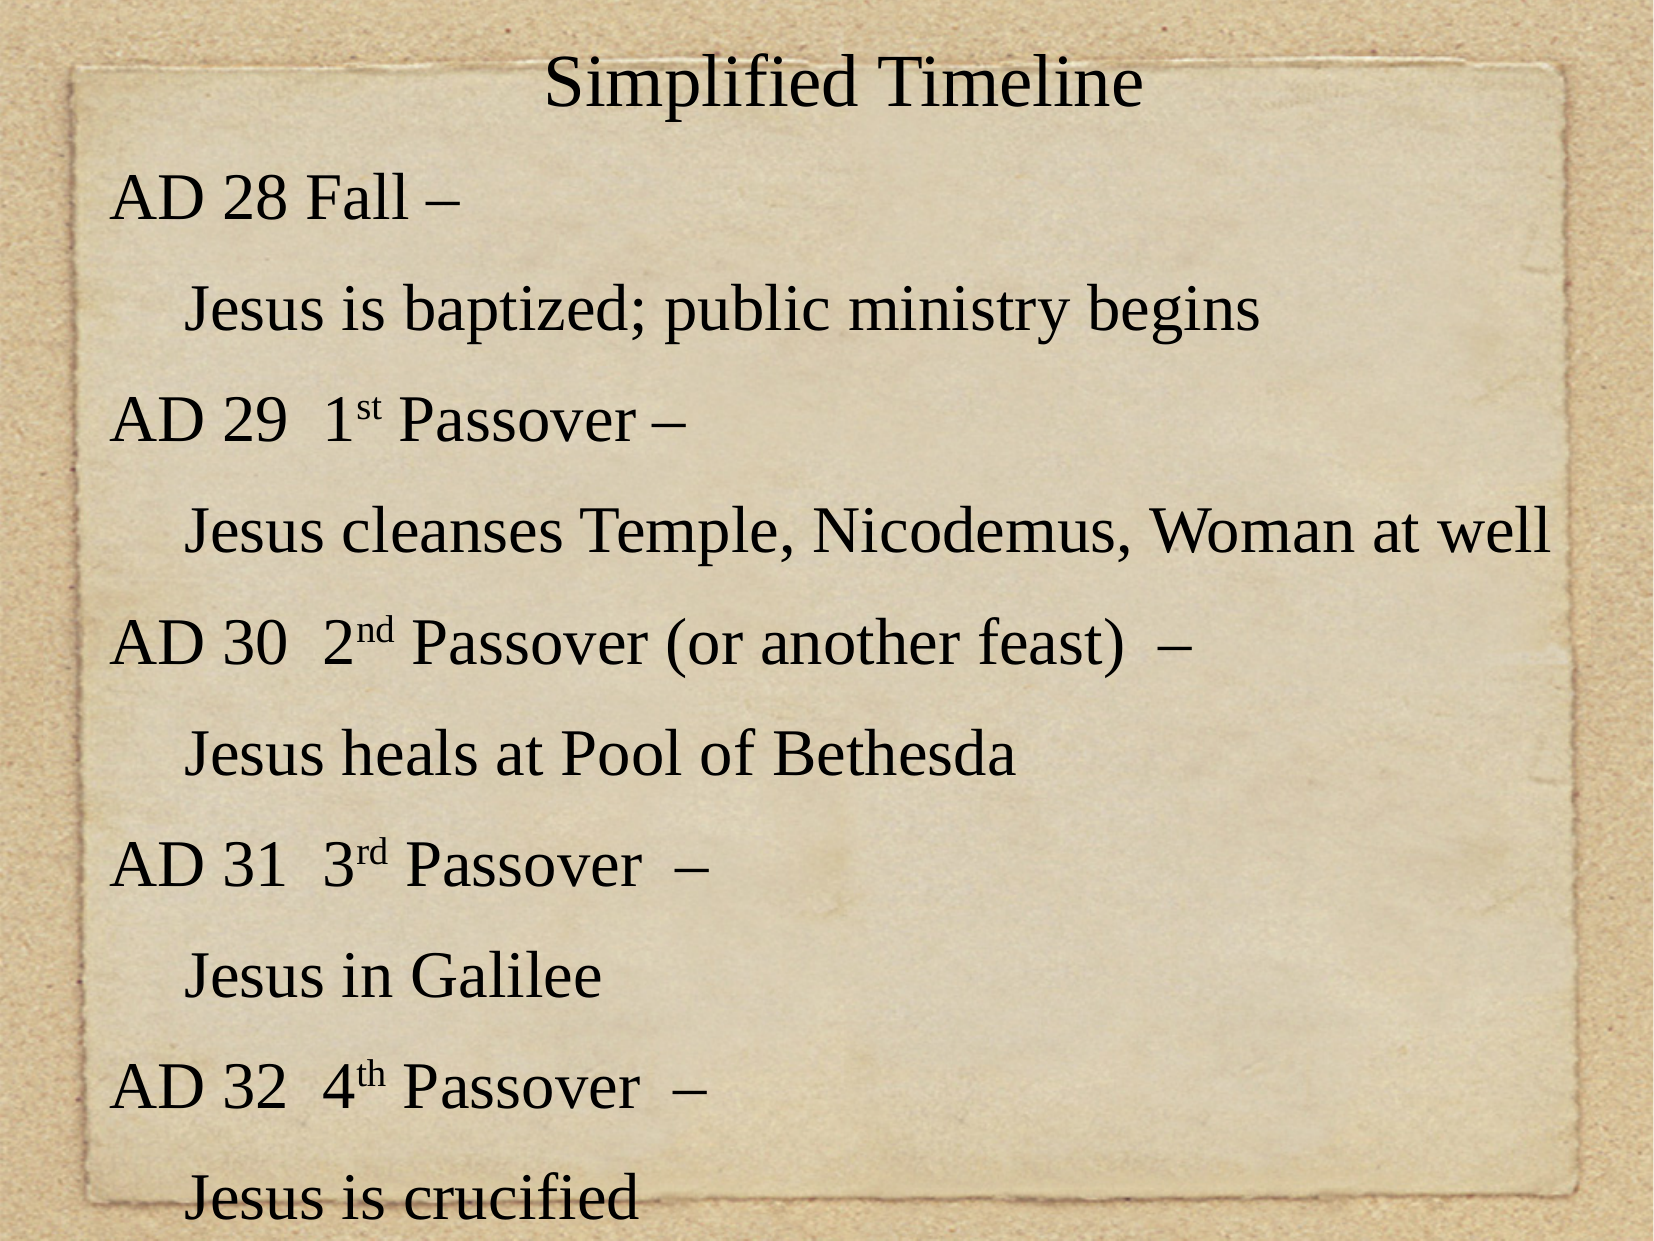

Simplified Timeline
AD 28 Fall –
	Jesus is baptized; public ministry begins
AD 29 1st Passover –
	Jesus cleanses Temple, Nicodemus, Woman at well
AD 30 2nd Passover (or another feast) –
	Jesus heals at Pool of Bethesda
AD 31 3rd Passover –
	Jesus in Galilee
AD 32 4th Passover –
	Jesus is crucified